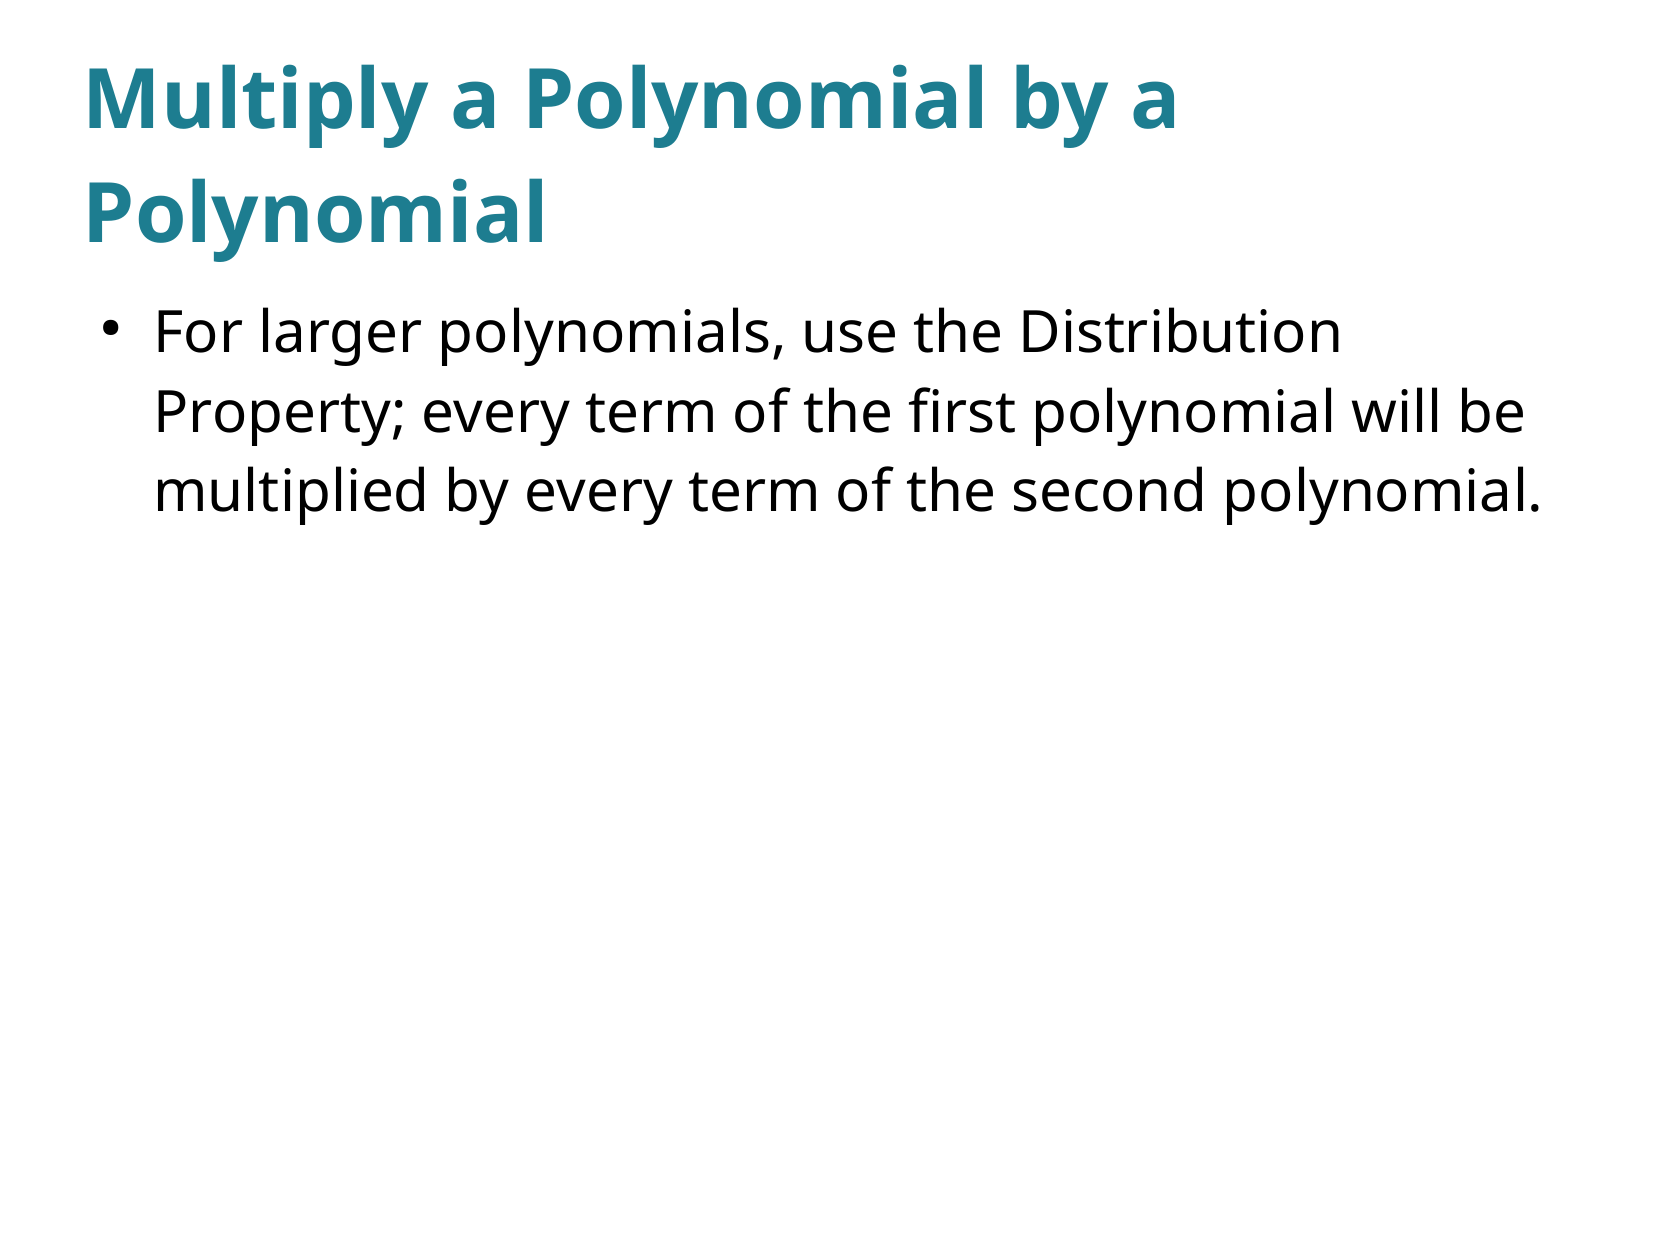

# Multiply a Polynomial by a Polynomial
For larger polynomials, use the Distribution Property; every term of the first polynomial will be multiplied by every term of the second polynomial.